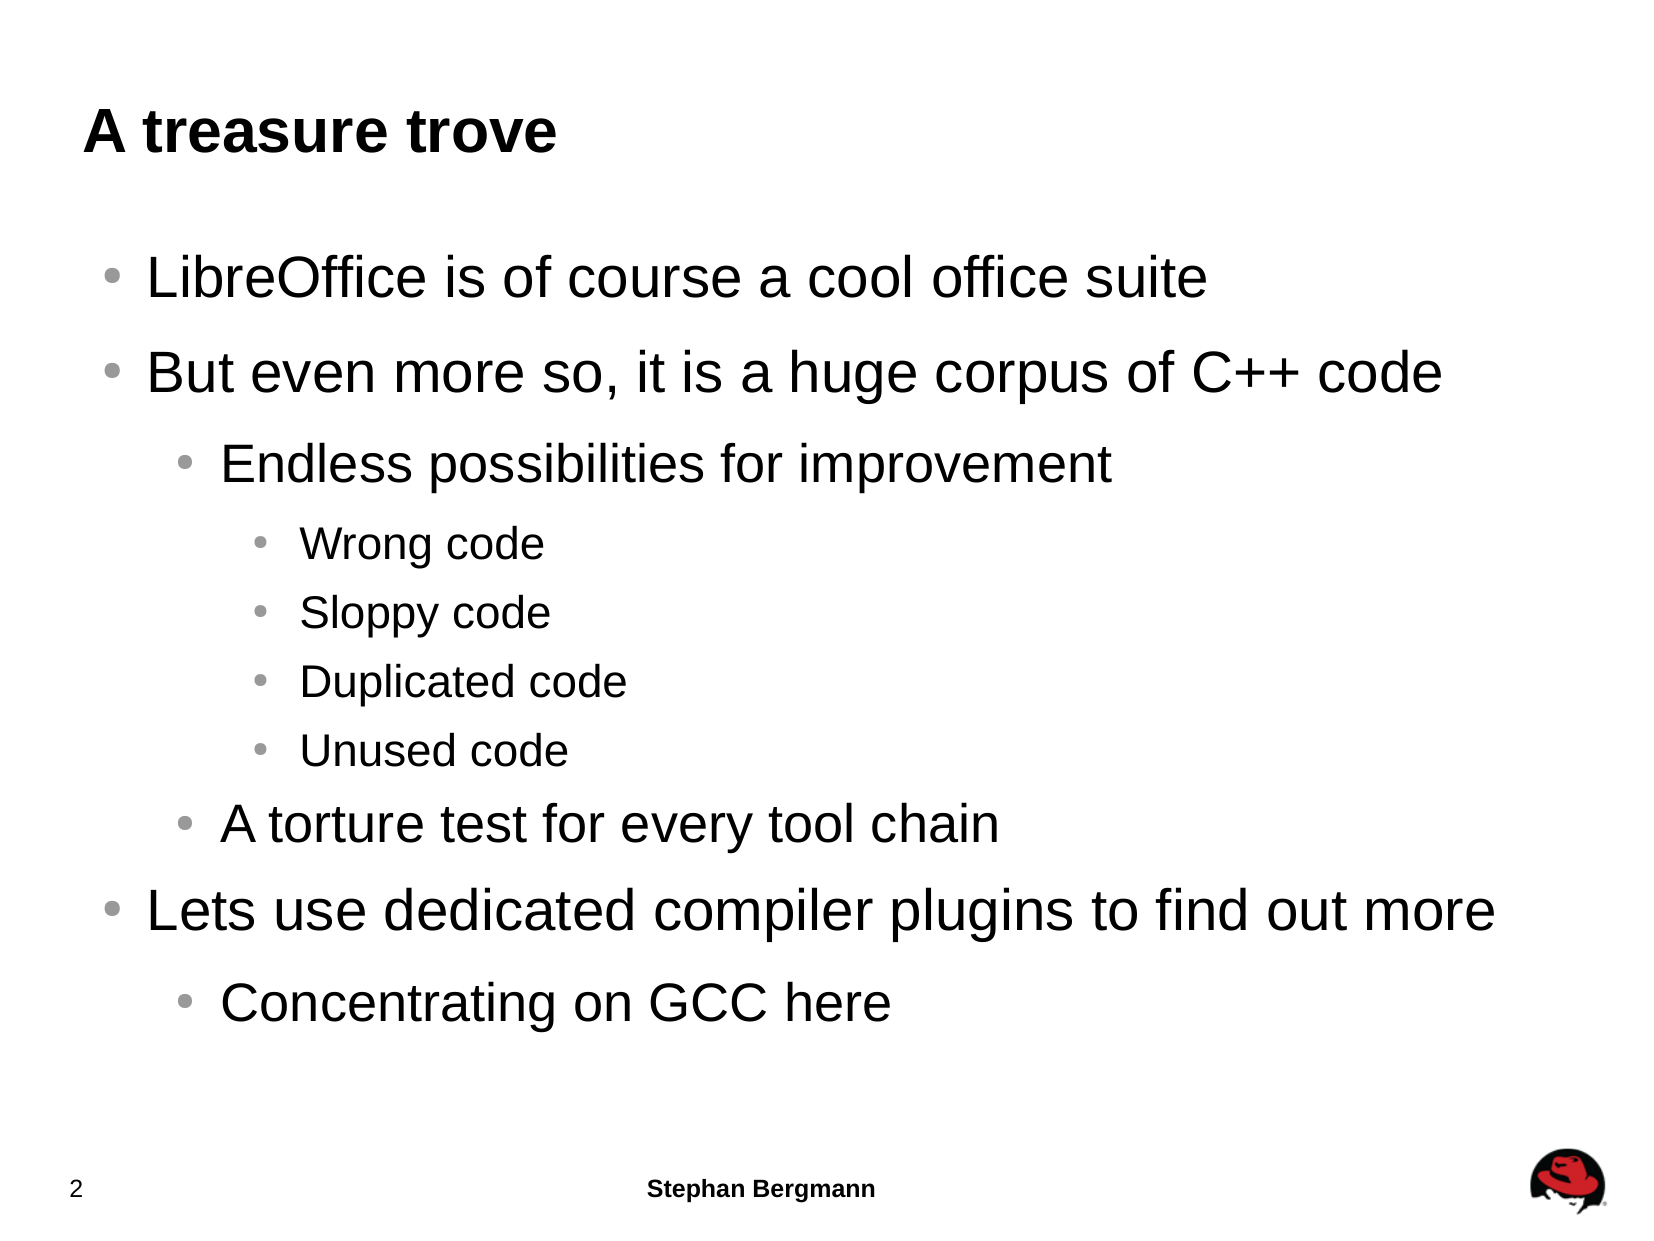

# A treasure trove
LibreOffice is of course a cool office suite
But even more so, it is a huge corpus of C++ code
Endless possibilities for improvement
Wrong code
Sloppy code
Duplicated code
Unused code
A torture test for every tool chain
Lets use dedicated compiler plugins to find out more
Concentrating on GCC here